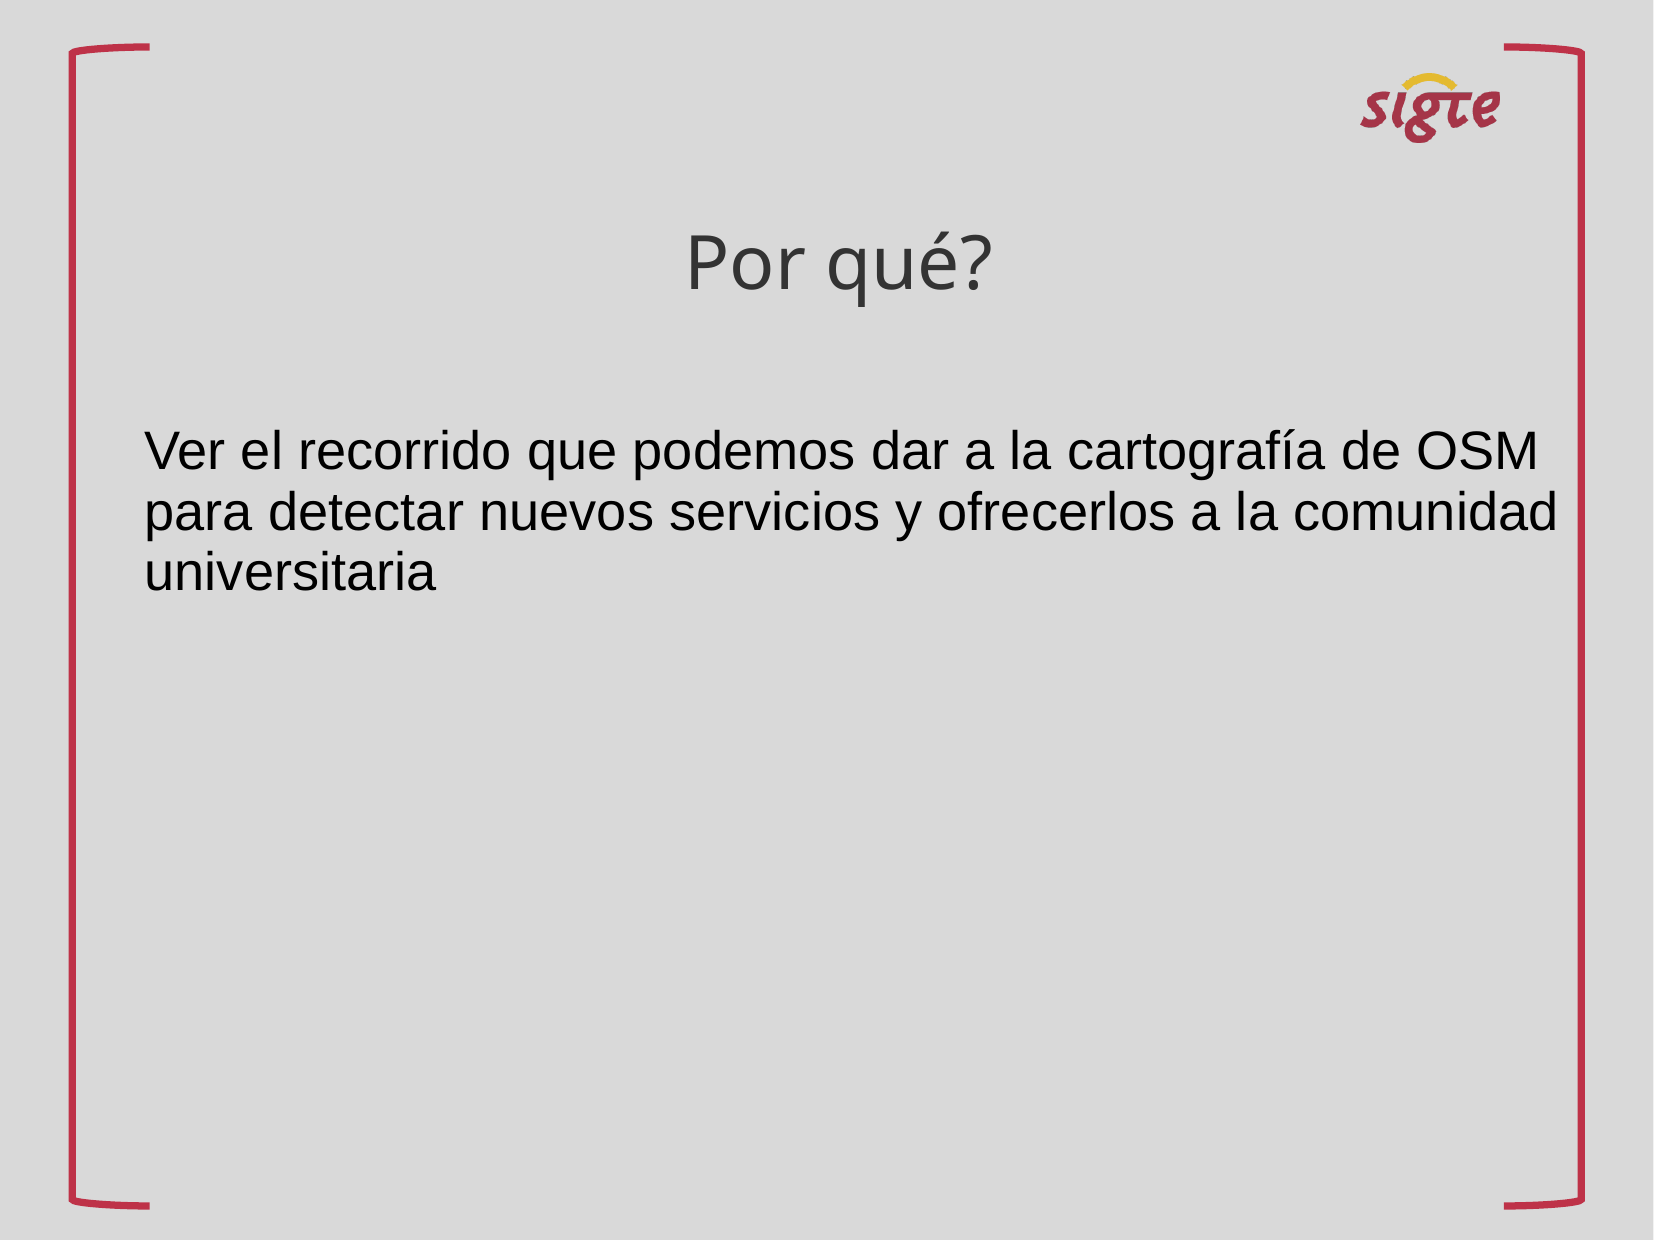

Por qué?
Ver el recorrido que podemos dar a la cartografía de OSM
para detectar nuevos servicios y ofrecerlos a la comunidad
universitaria